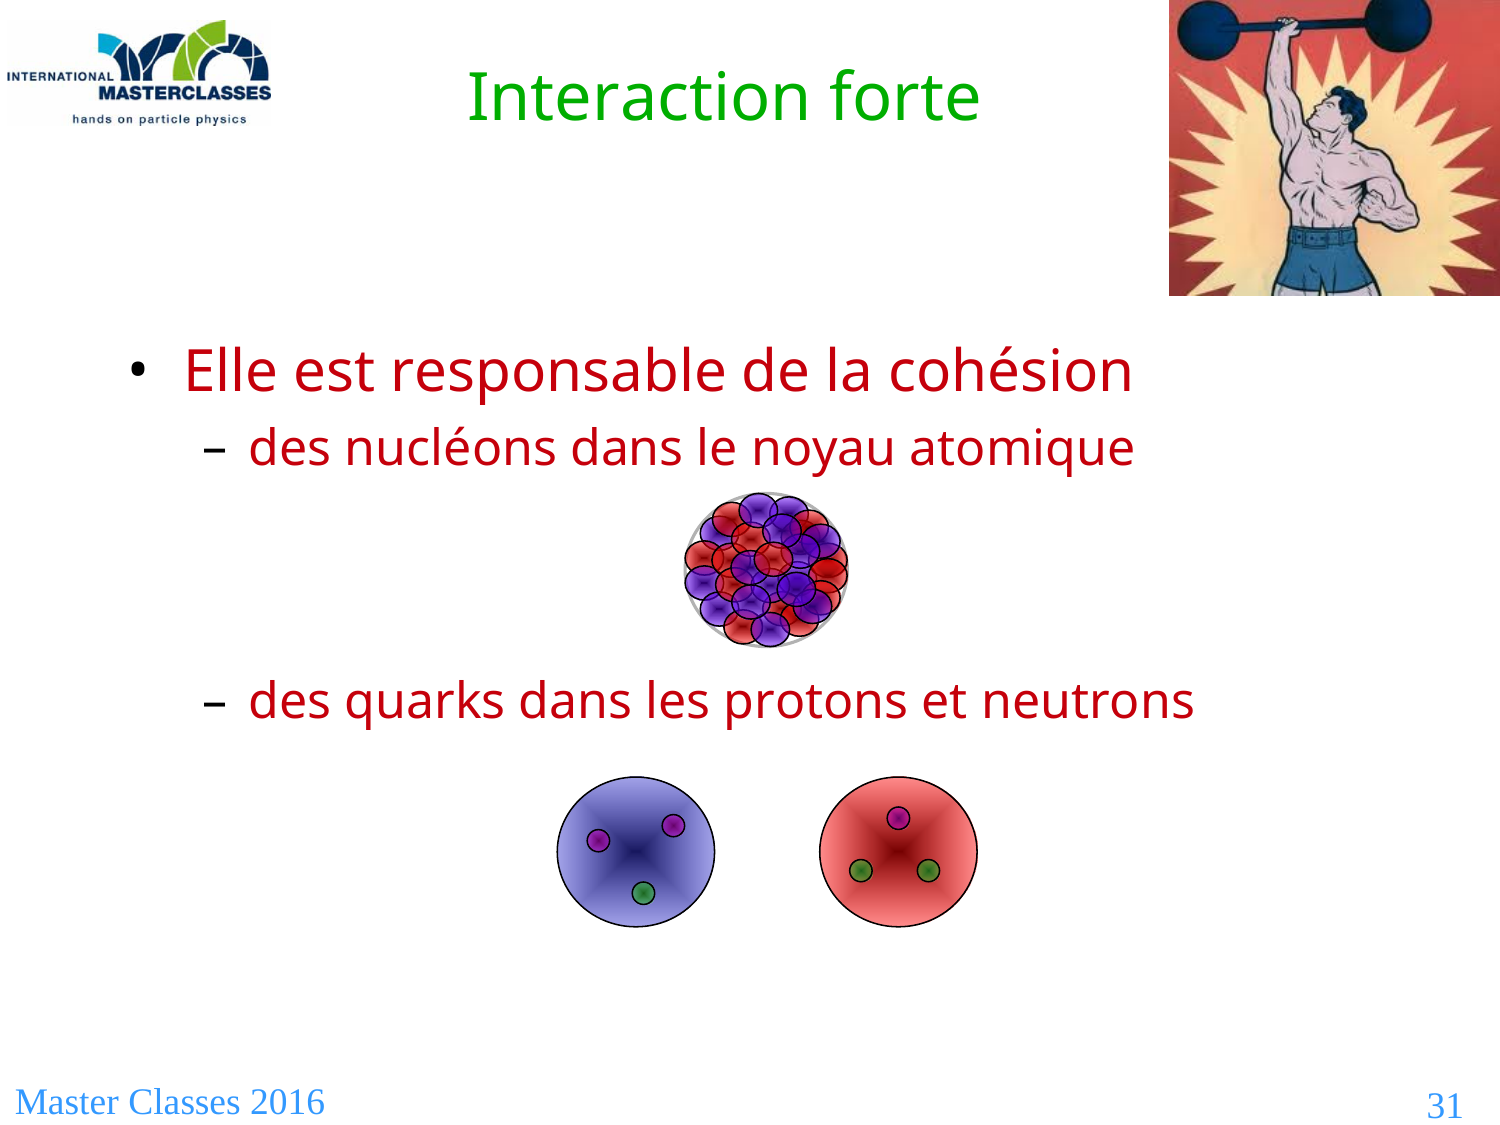

# Interaction forte
Elle est responsable de la cohésion
des nucléons dans le noyau atomique
des quarks dans les protons et neutrons
Master Classes 2016
31